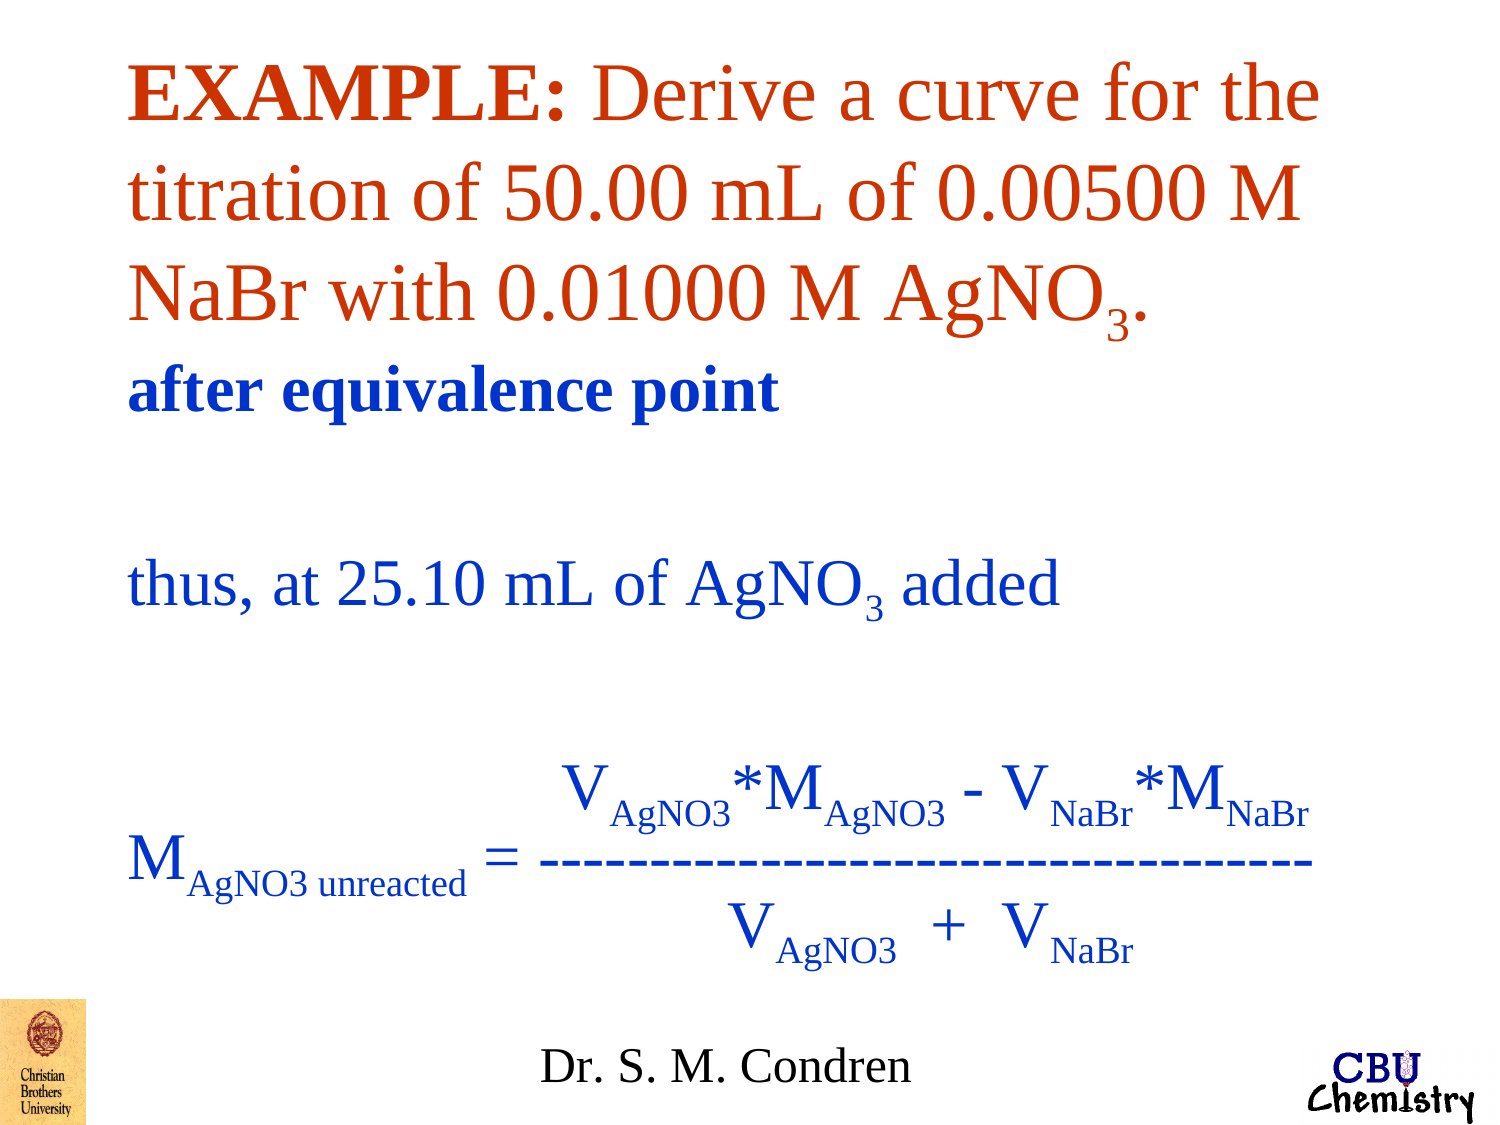

# EXAMPLE: Derive a curve for the titration of 50.00 mL of 0.00500 M NaBr with 0.01000 M AgNO3.
after equivalence point
thus, at 25.10 mL of AgNO3 added
			 VAgNO3*MAgNO3 - VNaBr*MNaBr
MAgNO3 unreacted = -----------------------------------
					VAgNO3 + VNaBr